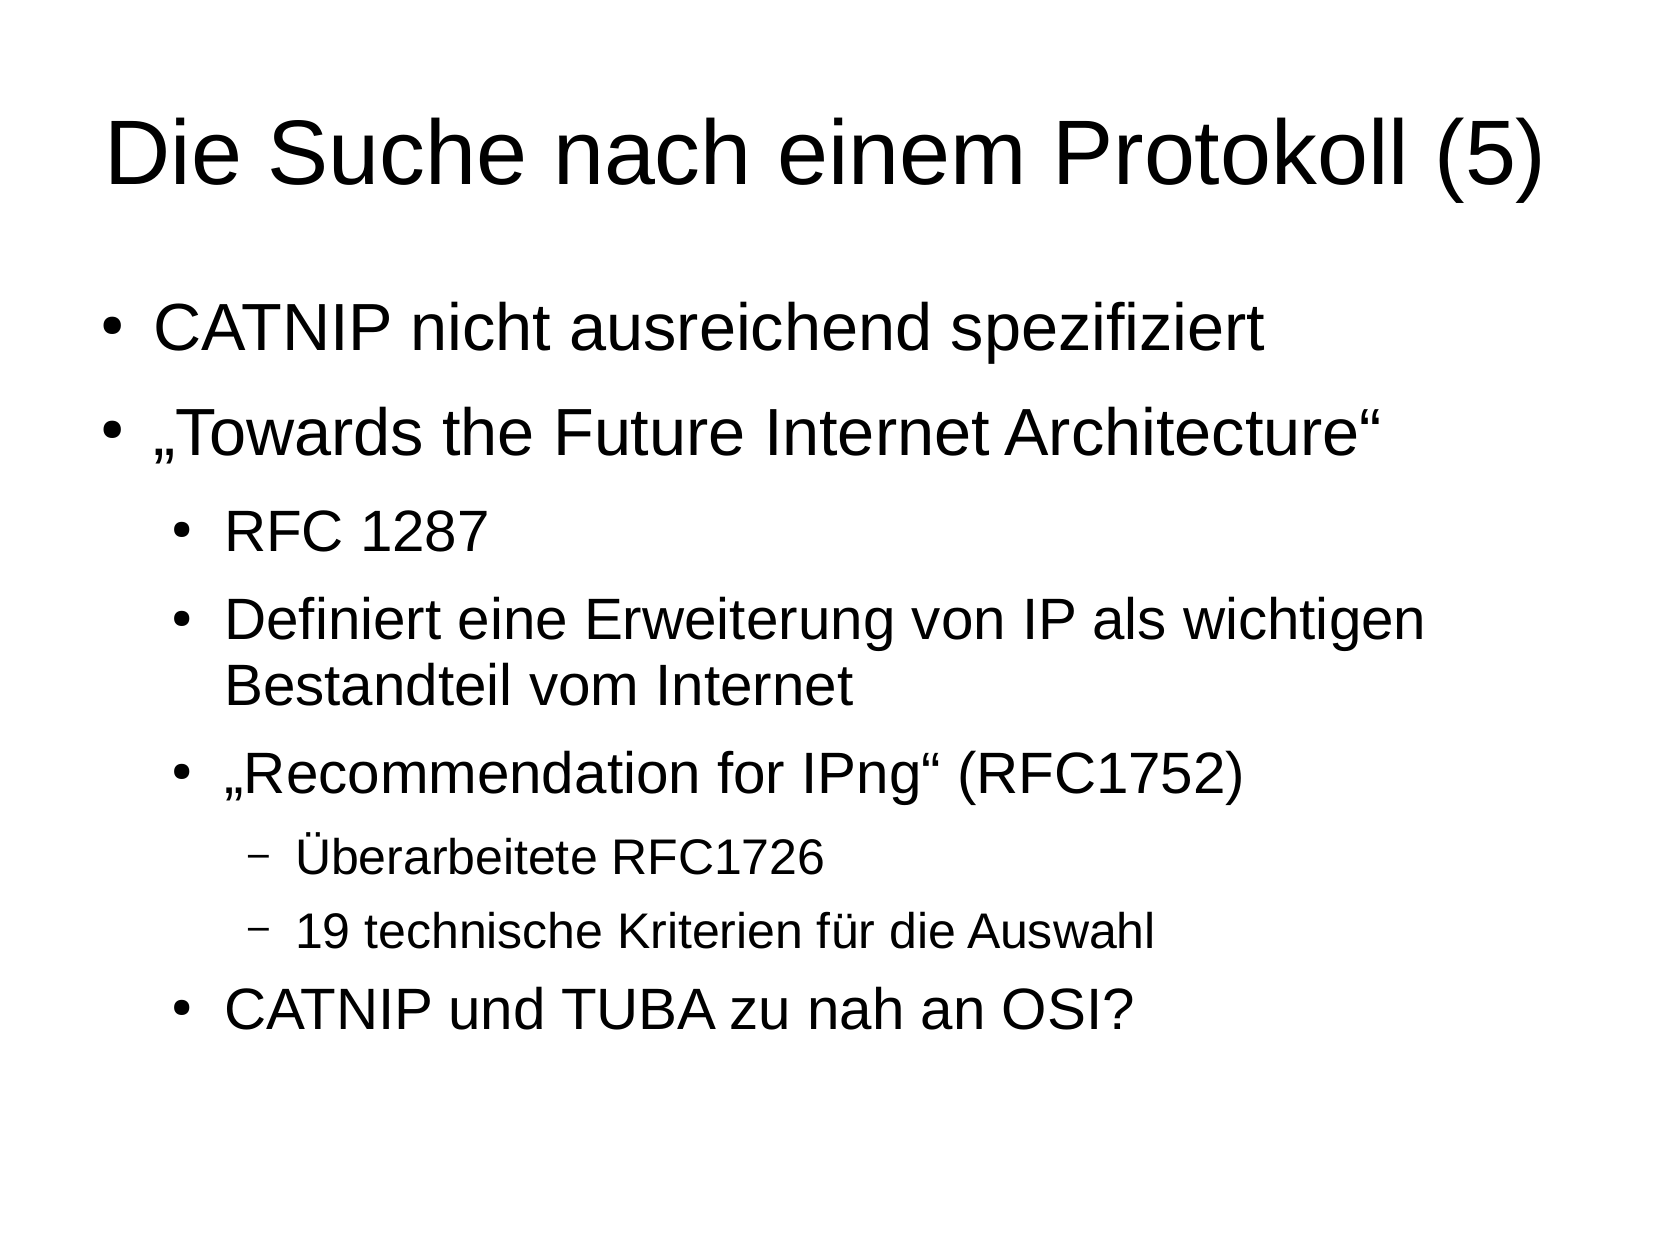

# Die Suche nach einem Protokoll (5)
CATNIP nicht ausreichend spezifiziert
„Towards the Future Internet Architecture“
RFC 1287
Definiert eine Erweiterung von IP als wichtigen Bestandteil vom Internet
„Recommendation for IPng“ (RFC1752)
Überarbeitete RFC1726
19 technische Kriterien für die Auswahl
CATNIP und TUBA zu nah an OSI?